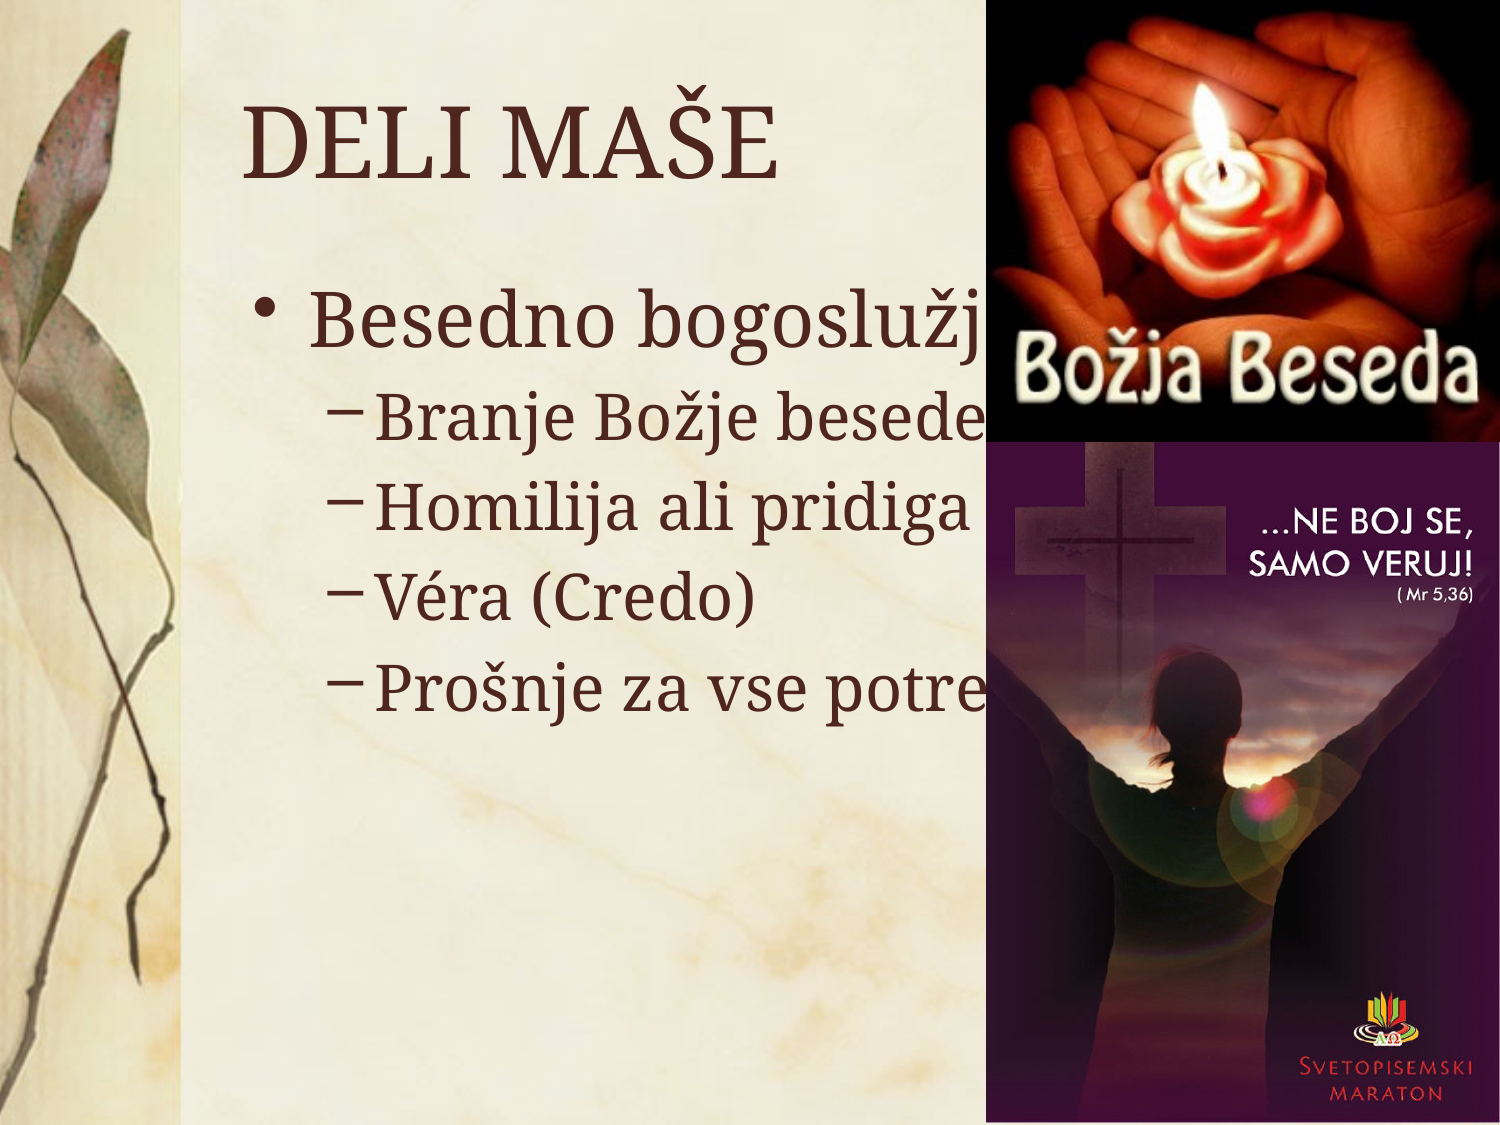

# DELI MAŠE
Besedno bogoslužje
Branje Božje besede
Homilija ali pridiga
Véra (Credo)
Prošnje za vse potrebe